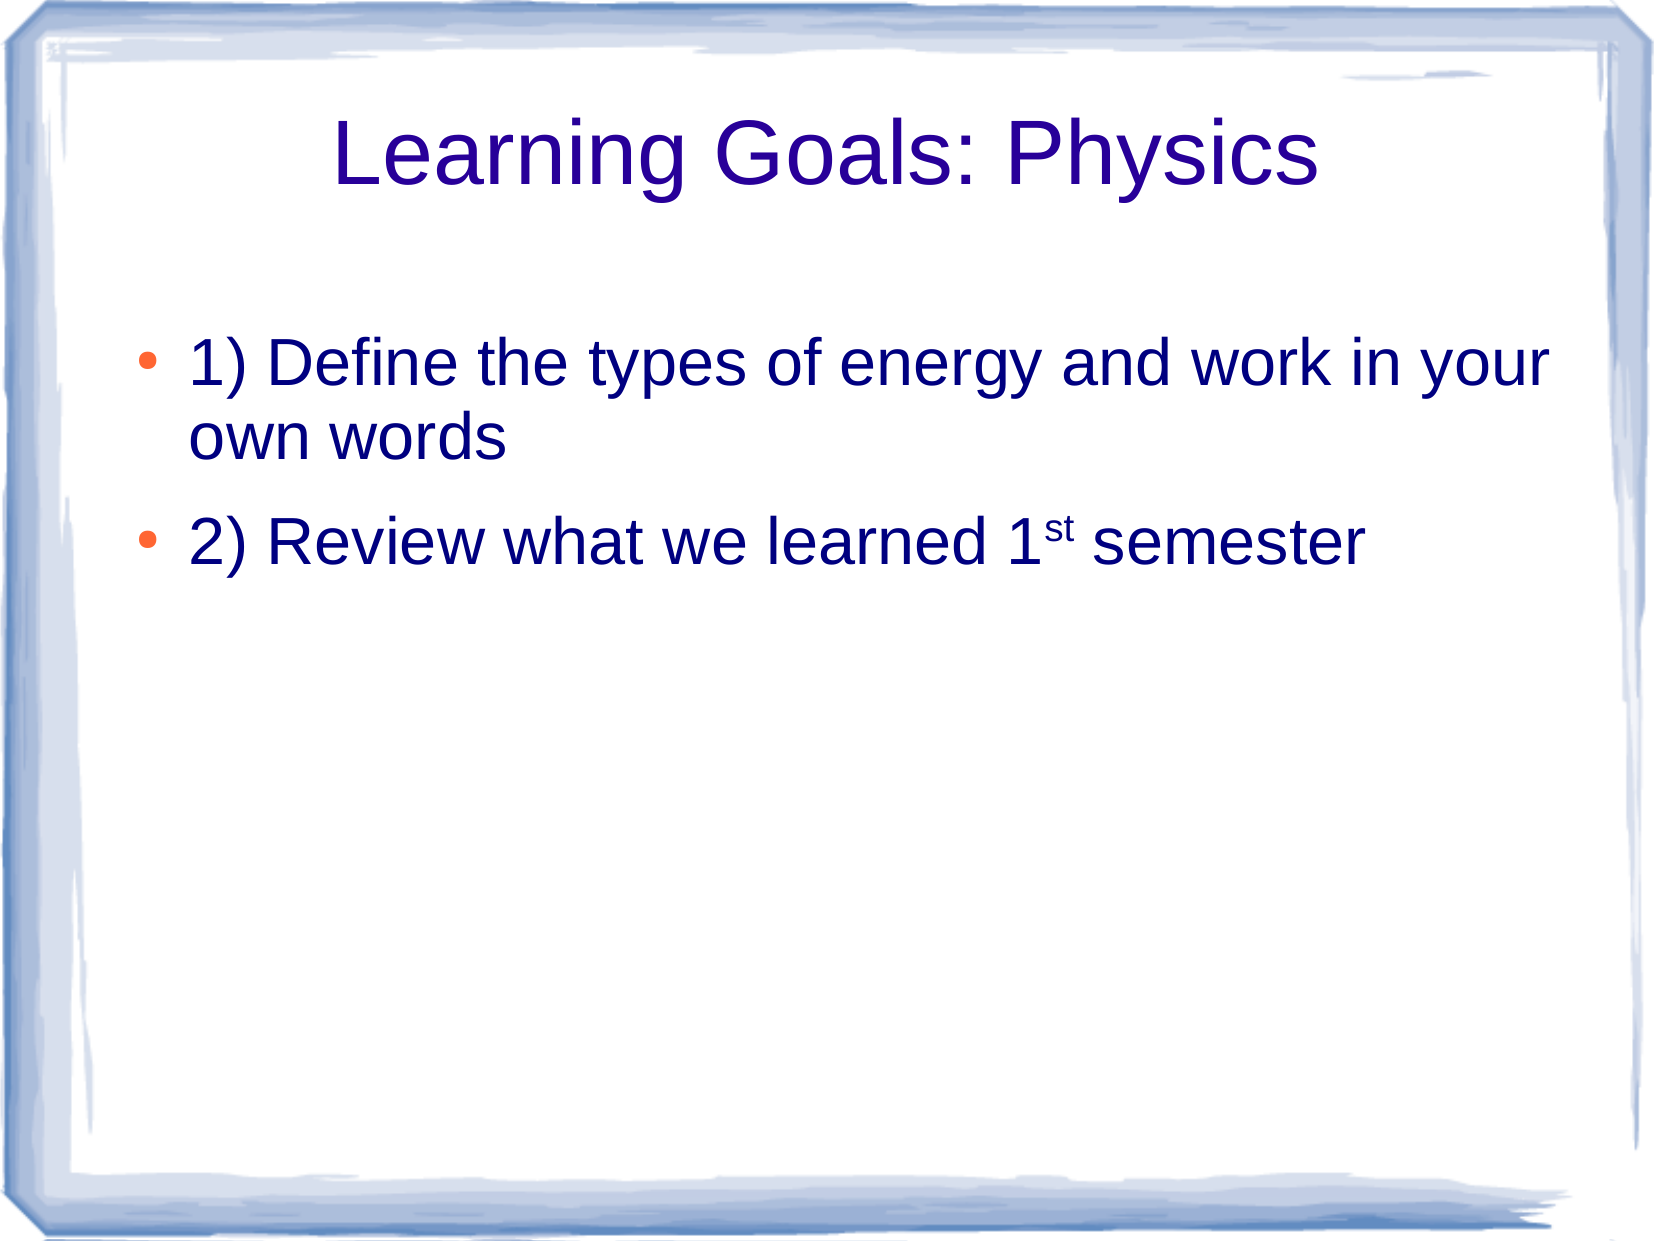

# Learning Goals: Physics
1) Define the types of energy and work in your own words
2) Review what we learned 1st semester